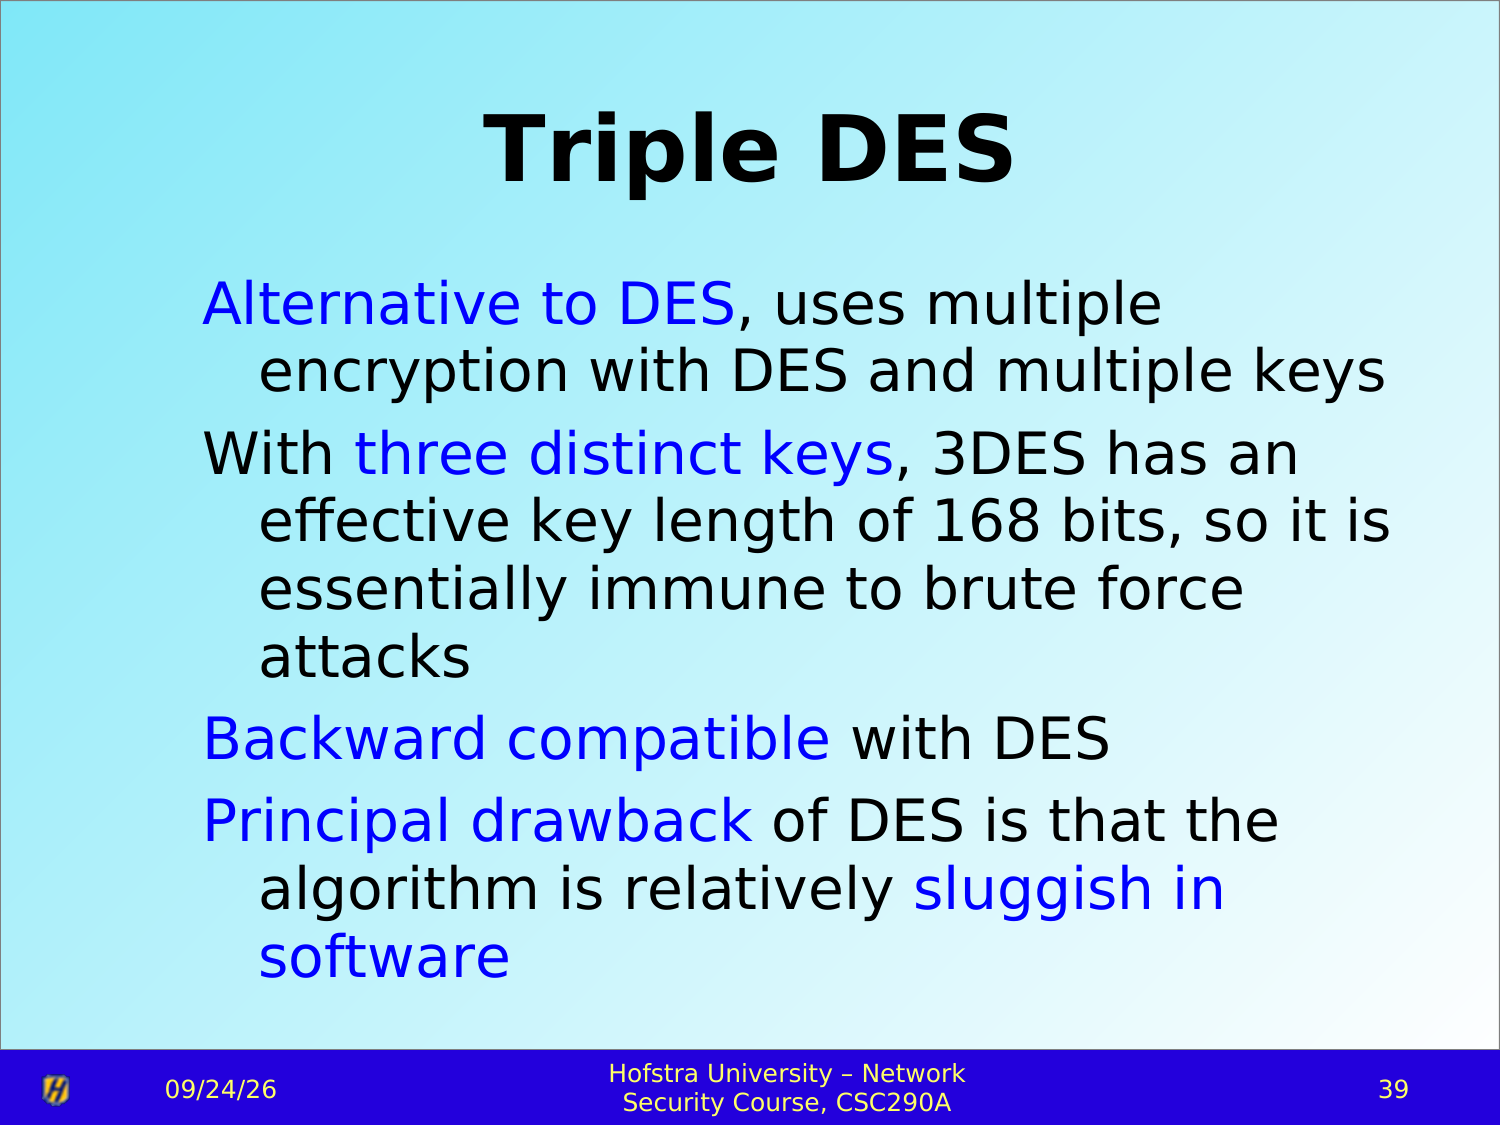

# Triple DES
Alternative to DES, uses multiple encryption with DES and multiple keys
With three distinct keys, 3DES has an effective key length of 168 bits, so it is essentially immune to brute force attacks
Backward compatible with DES
Principal drawback of DES is that the algorithm is relatively sluggish in software
39